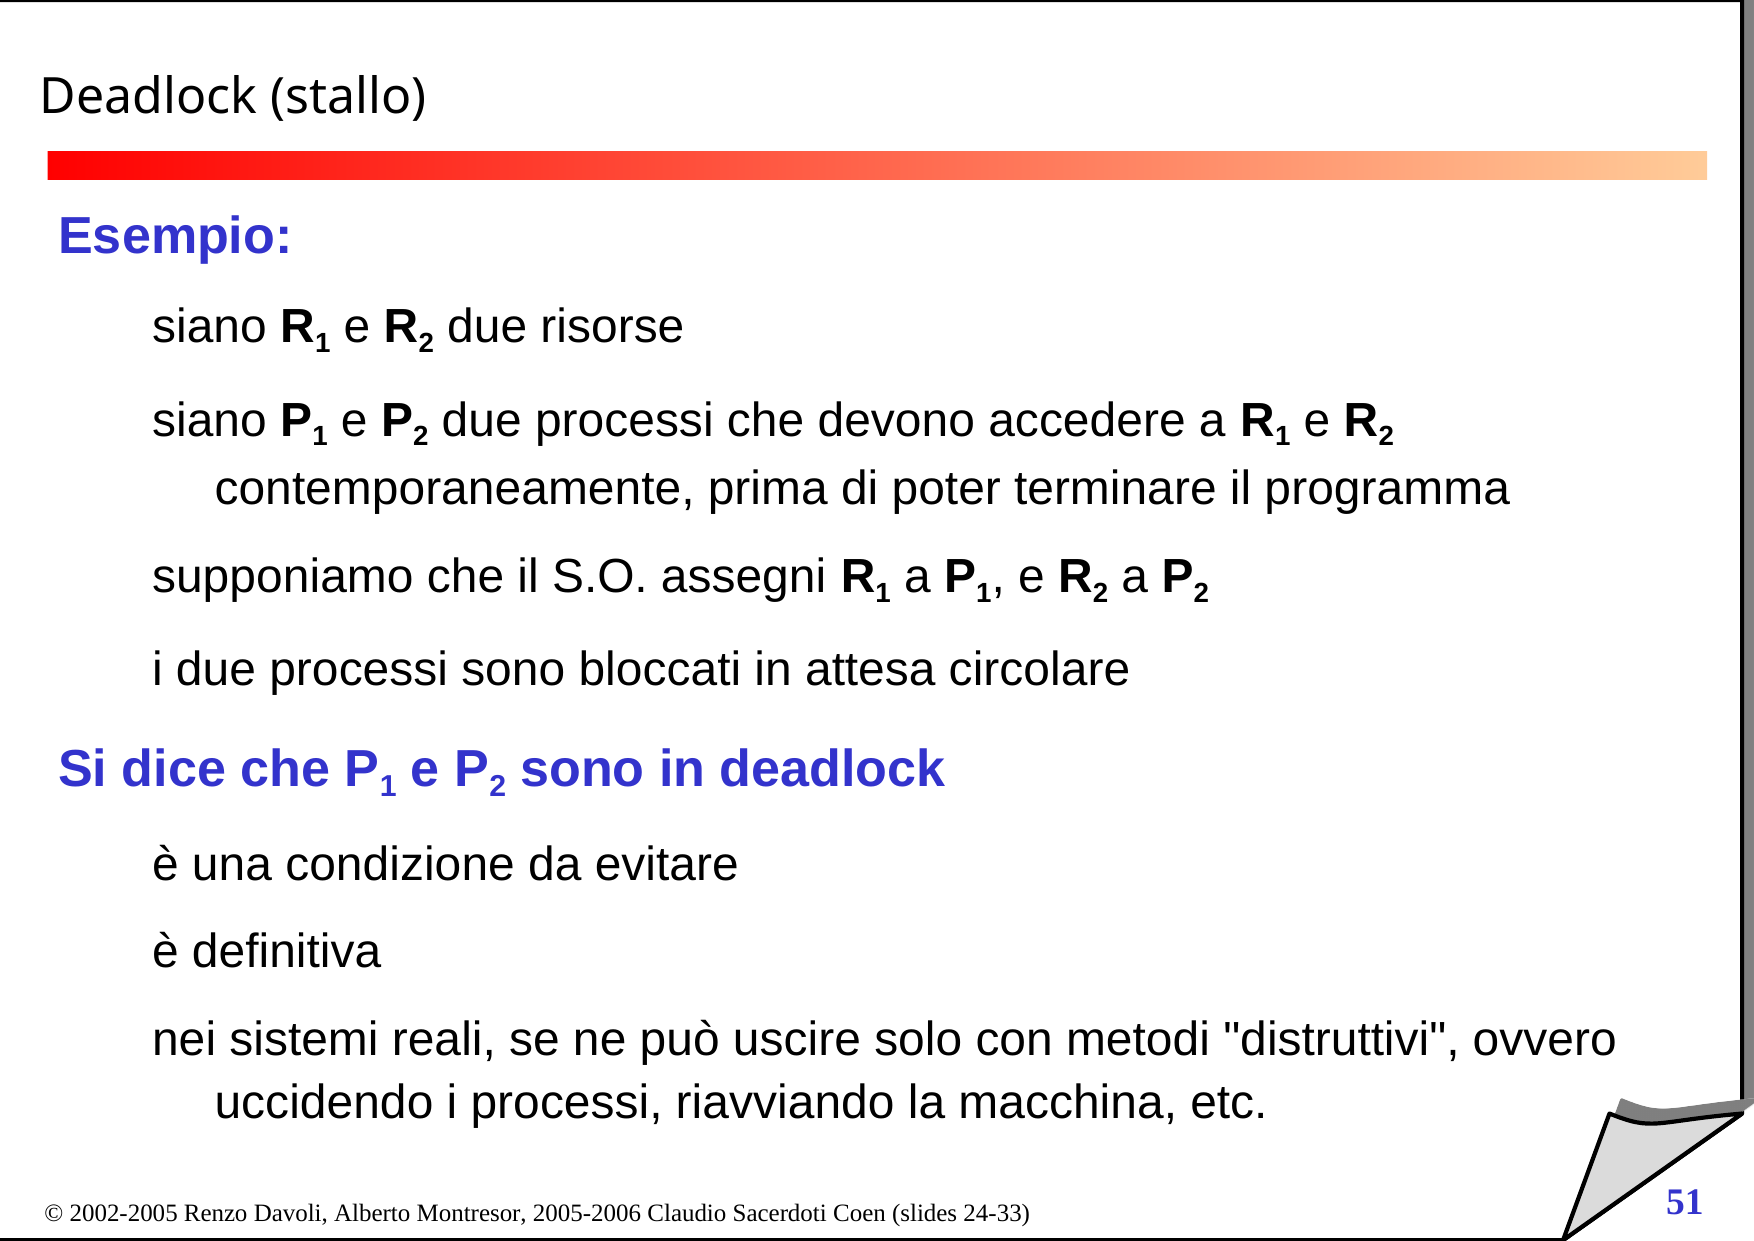

# Deadlock (stallo)
Esempio:
siano R1 e R2 due risorse
siano P1 e P2 due processi che devono accedere a R1 e R2 contemporaneamente, prima di poter terminare il programma
supponiamo che il S.O. assegni R1 a P1, e R2 a P2
i due processi sono bloccati in attesa circolare
Si dice che P1 e P2 sono in deadlock
è una condizione da evitare
è definitiva
nei sistemi reali, se ne può uscire solo con metodi "distruttivi", ovvero uccidendo i processi, riavviando la macchina, etc.